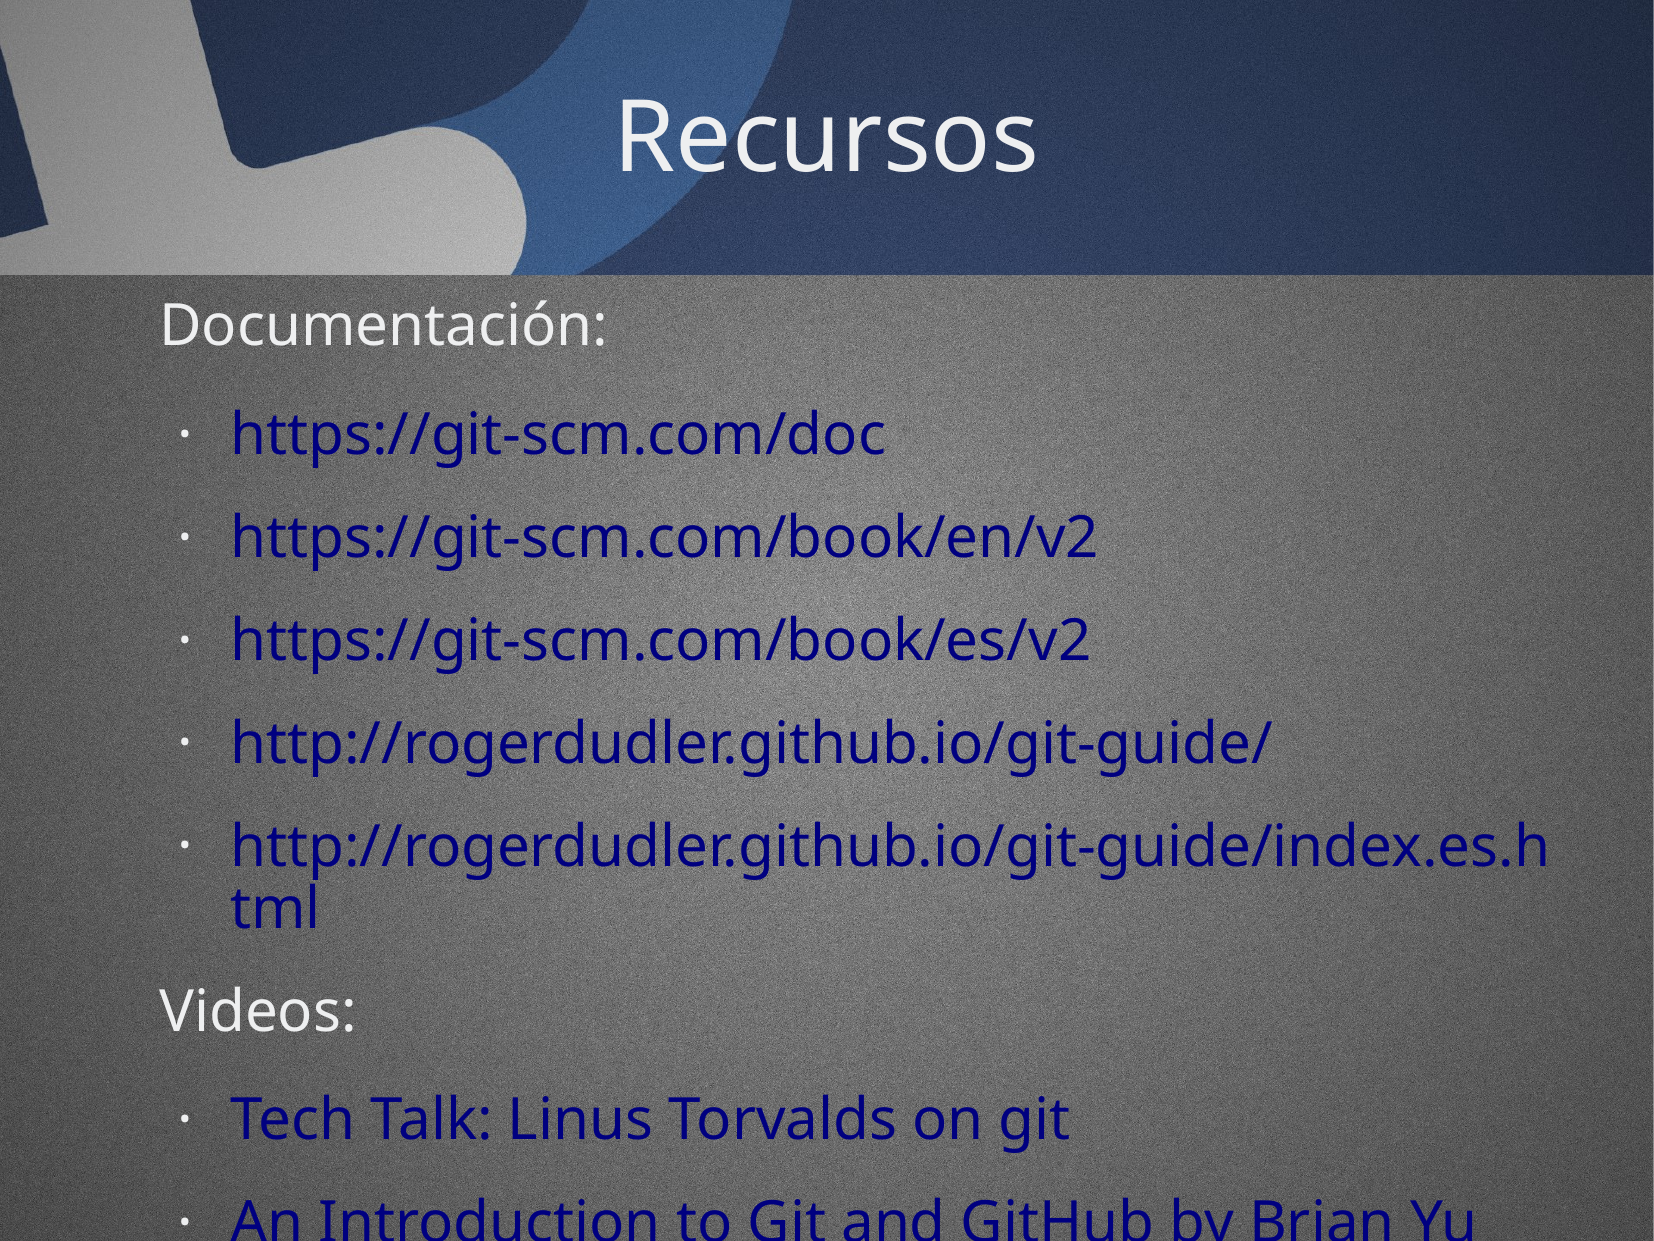

# Recursos
Documentación:
https://git-scm.com/doc
https://git-scm.com/book/en/v2
https://git-scm.com/book/es/v2
http://rogerdudler.github.io/git-guide/
http://rogerdudler.github.io/git-guide/index.es.html
Videos:
Tech Talk: Linus Torvalds on git
An Introduction to Git and GitHub by Brian Yu